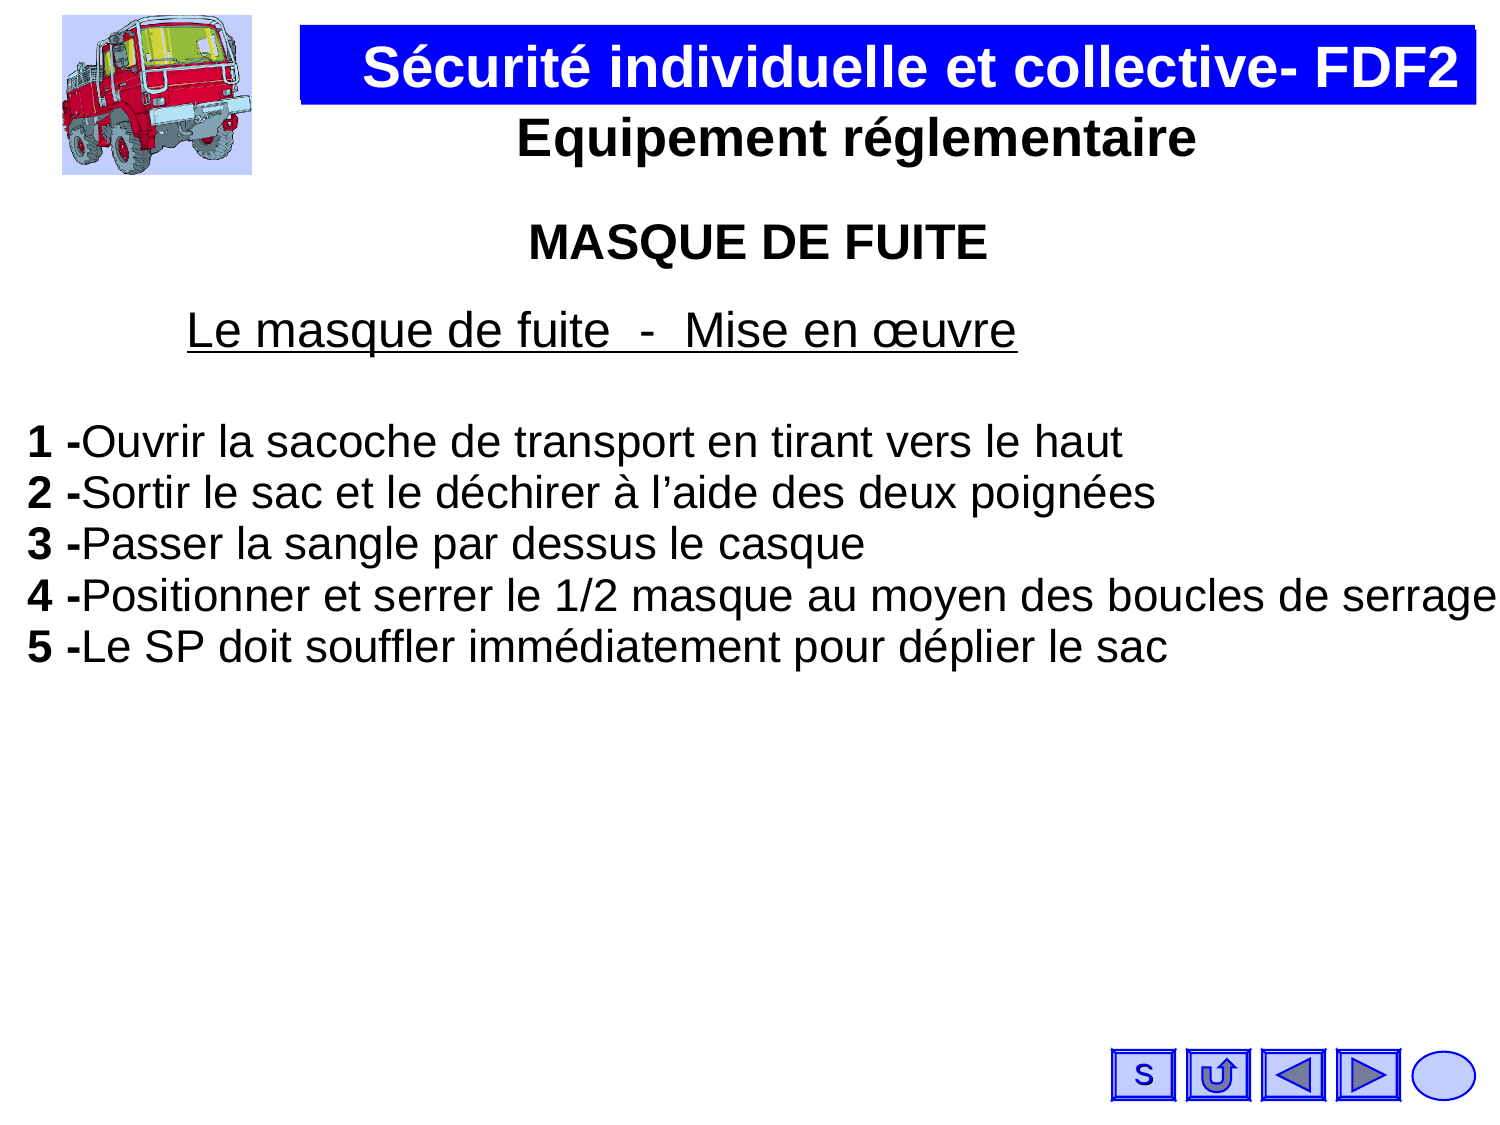

Sécurité individuelle et collective- FDF2
Equipement réglementaire
MASQUE DE FUITE
Le masque de fuite - Mise en œuvre
1 -Ouvrir la sacoche de transport en tirant vers le haut
2 -Sortir le sac et le déchirer à l’aide des deux poignées
3 -Passer la sangle par dessus le casque
4 -Positionner et serrer le 1/2 masque au moyen des boucles de serrage
5 -Le SP doit souffler immédiatement pour déplier le sac